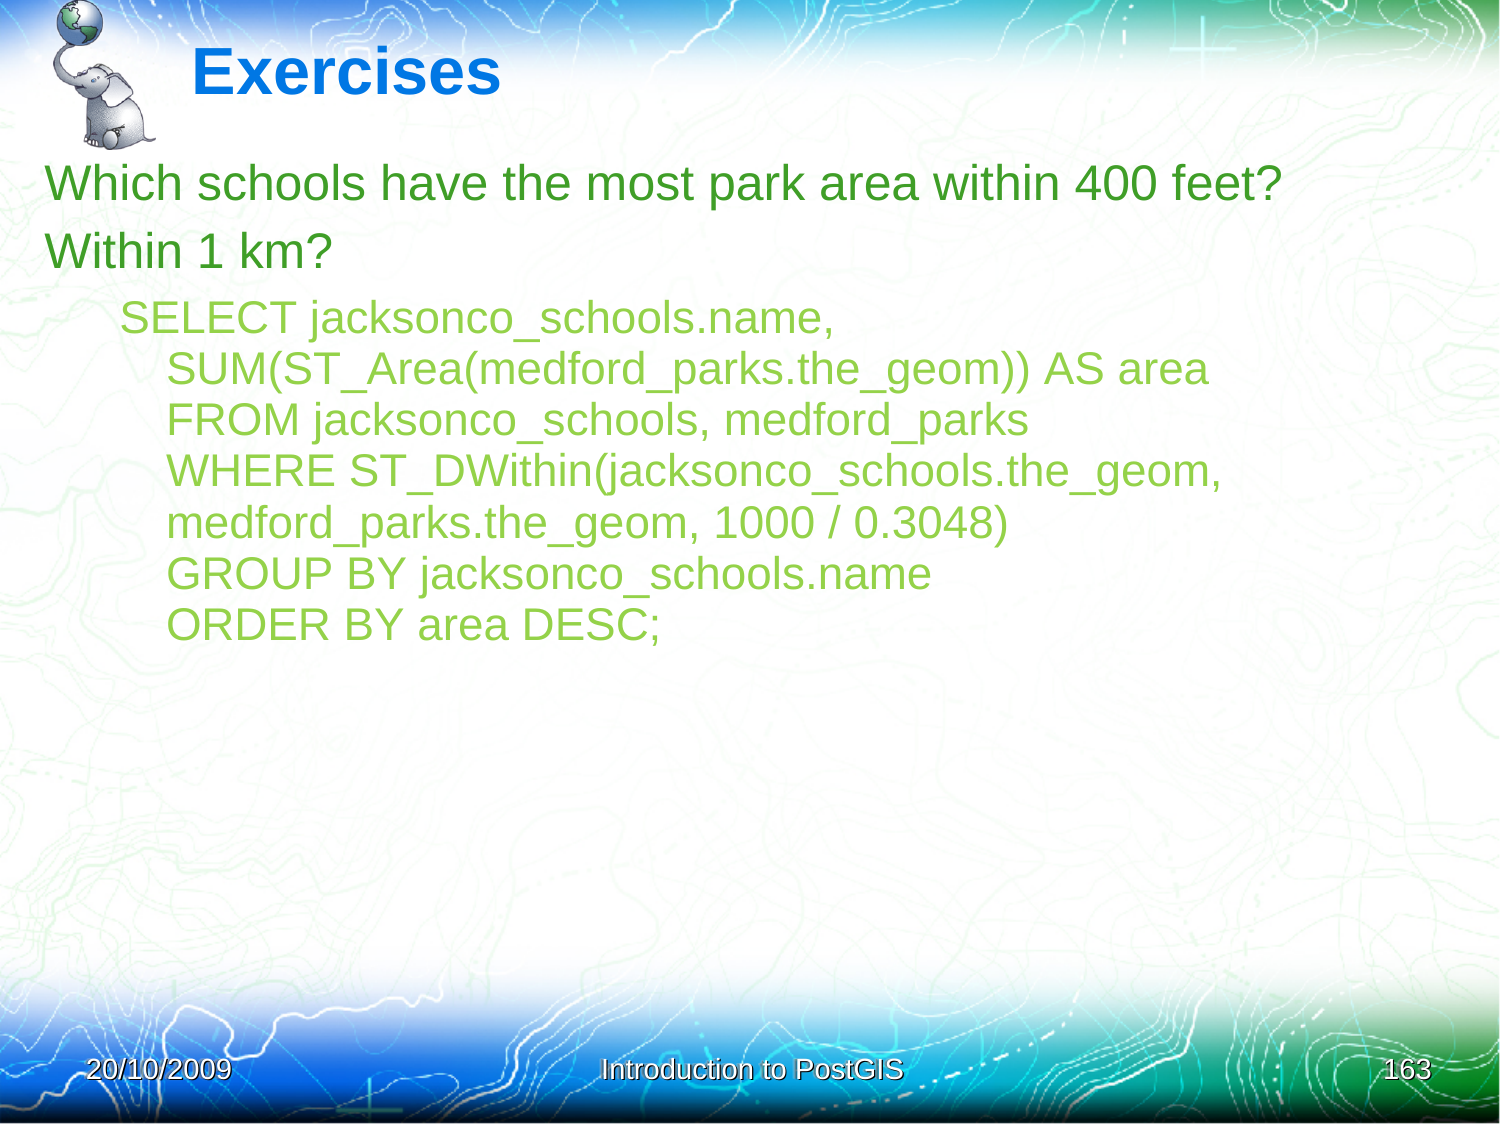

# Exercises
Which schools have the most park area within 400 feet?
Within 1 km?
SELECT jacksonco_schools.name, SUM(ST_Area(medford_parks.the_geom)) AS area
FROM jacksonco_schools, medford_parks
WHERE ST_DWithin(jacksonco_schools.the_geom, medford_parks.the_geom, 1000 / 0.3048)
GROUP BY jacksonco_schools.name
ORDER BY area DESC;
20/10/2009
Introduction to PostGIS
163